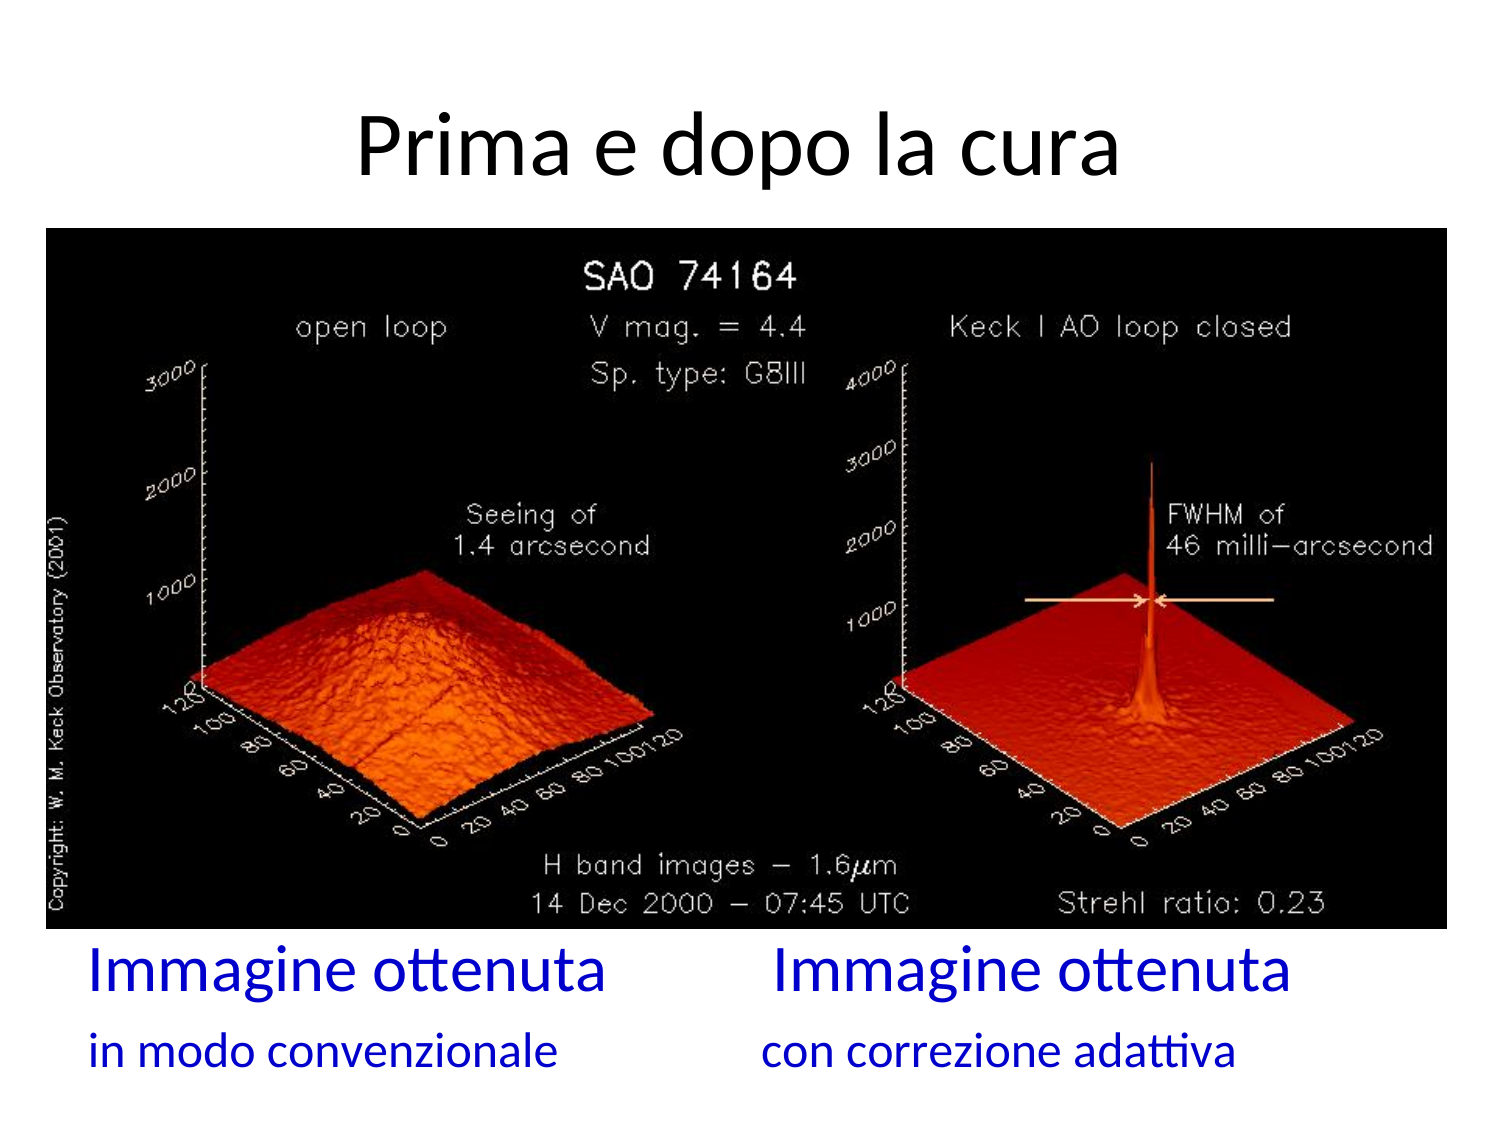

Prima e dopo la cura
# Immagine ottenuta Immagine ottenuta
in modo convenzionale con correzione adattiva